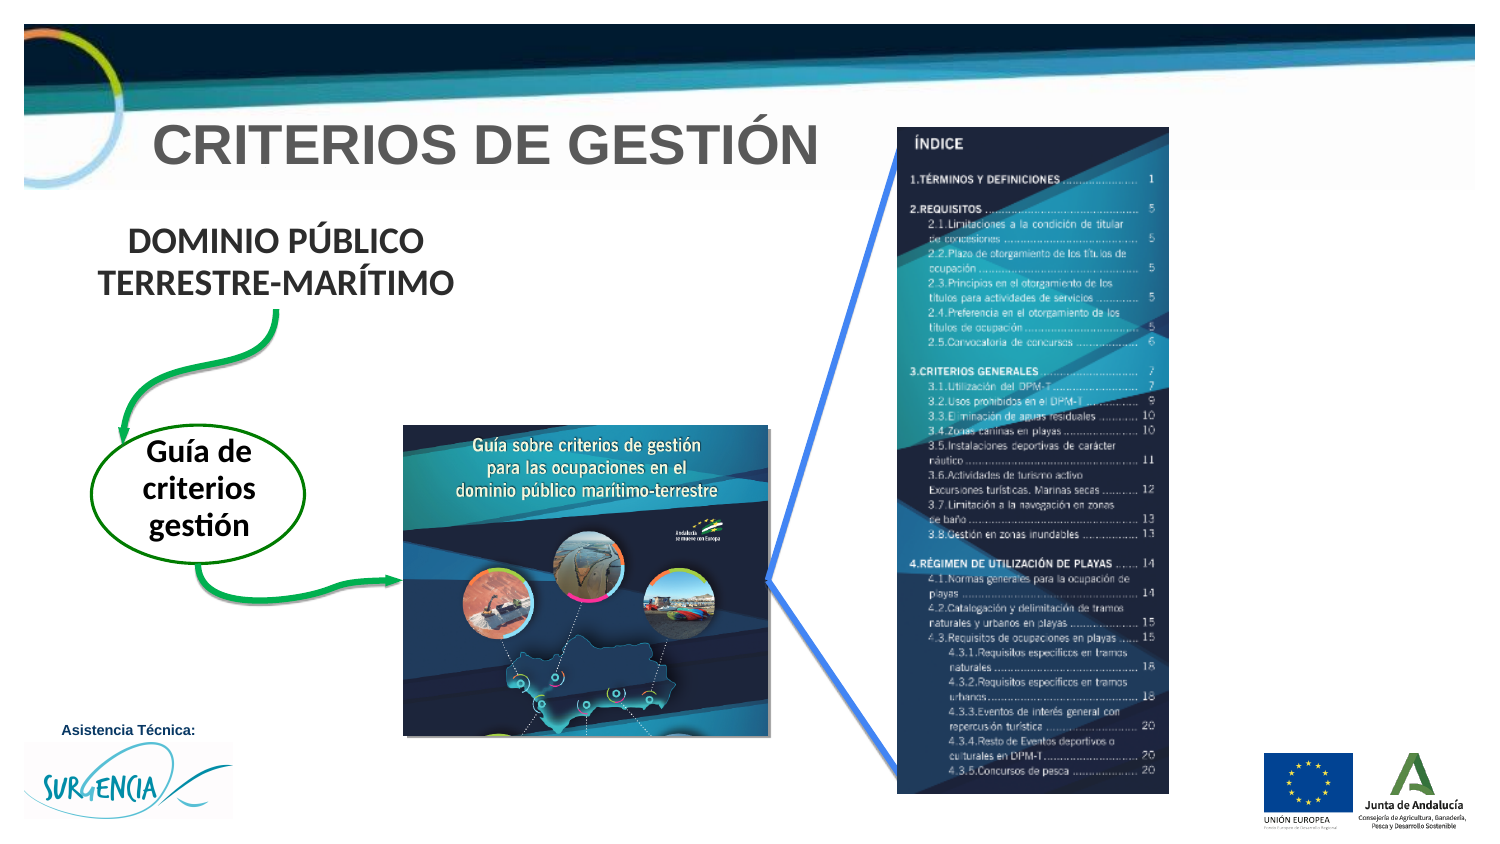

# CRITERIOS DE GESTIÓN
DOMINIO PÚBLICO TERRESTRE-MARÍTIMO
Guía de criterios
 gestión
Asistencia Técnica: